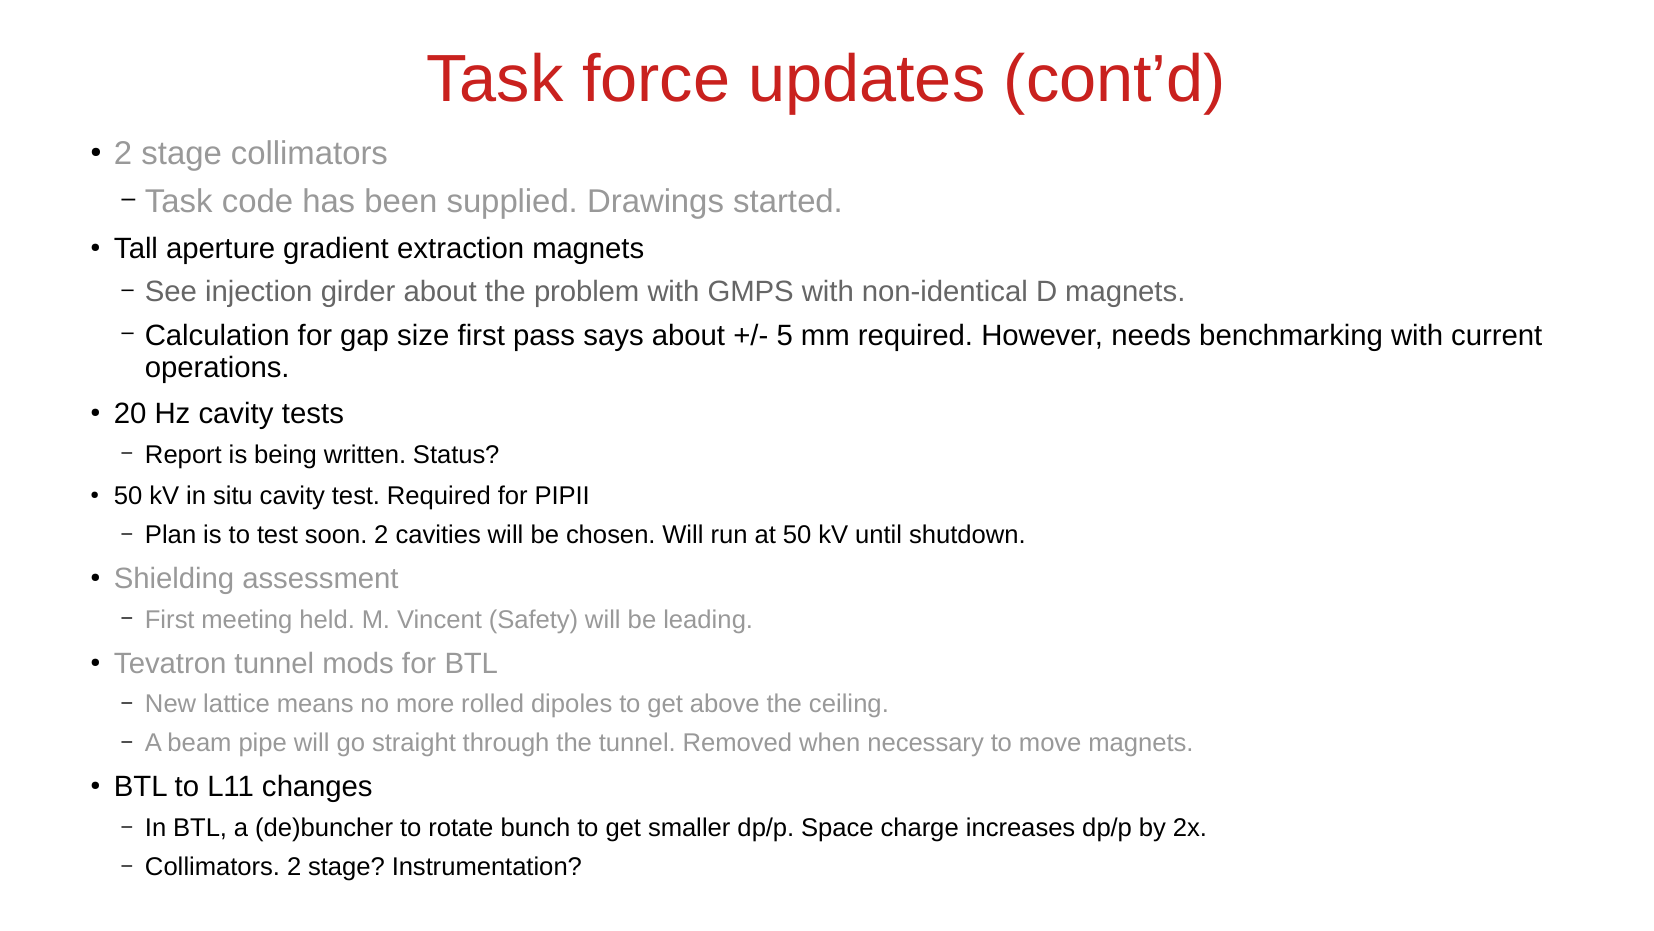

# Task force updates (cont’d)
2 stage collimators
Task code has been supplied. Drawings started.
Tall aperture gradient extraction magnets
See injection girder about the problem with GMPS with non-identical D magnets.
Calculation for gap size first pass says about +/- 5 mm required. However, needs benchmarking with current operations.
20 Hz cavity tests
Report is being written. Status?
50 kV in situ cavity test. Required for PIPII
Plan is to test soon. 2 cavities will be chosen. Will run at 50 kV until shutdown.
Shielding assessment
First meeting held. M. Vincent (Safety) will be leading.
Tevatron tunnel mods for BTL
New lattice means no more rolled dipoles to get above the ceiling.
A beam pipe will go straight through the tunnel. Removed when necessary to move magnets.
BTL to L11 changes
In BTL, a (de)buncher to rotate bunch to get smaller dp/p. Space charge increases dp/p by 2x.
Collimators. 2 stage? Instrumentation?